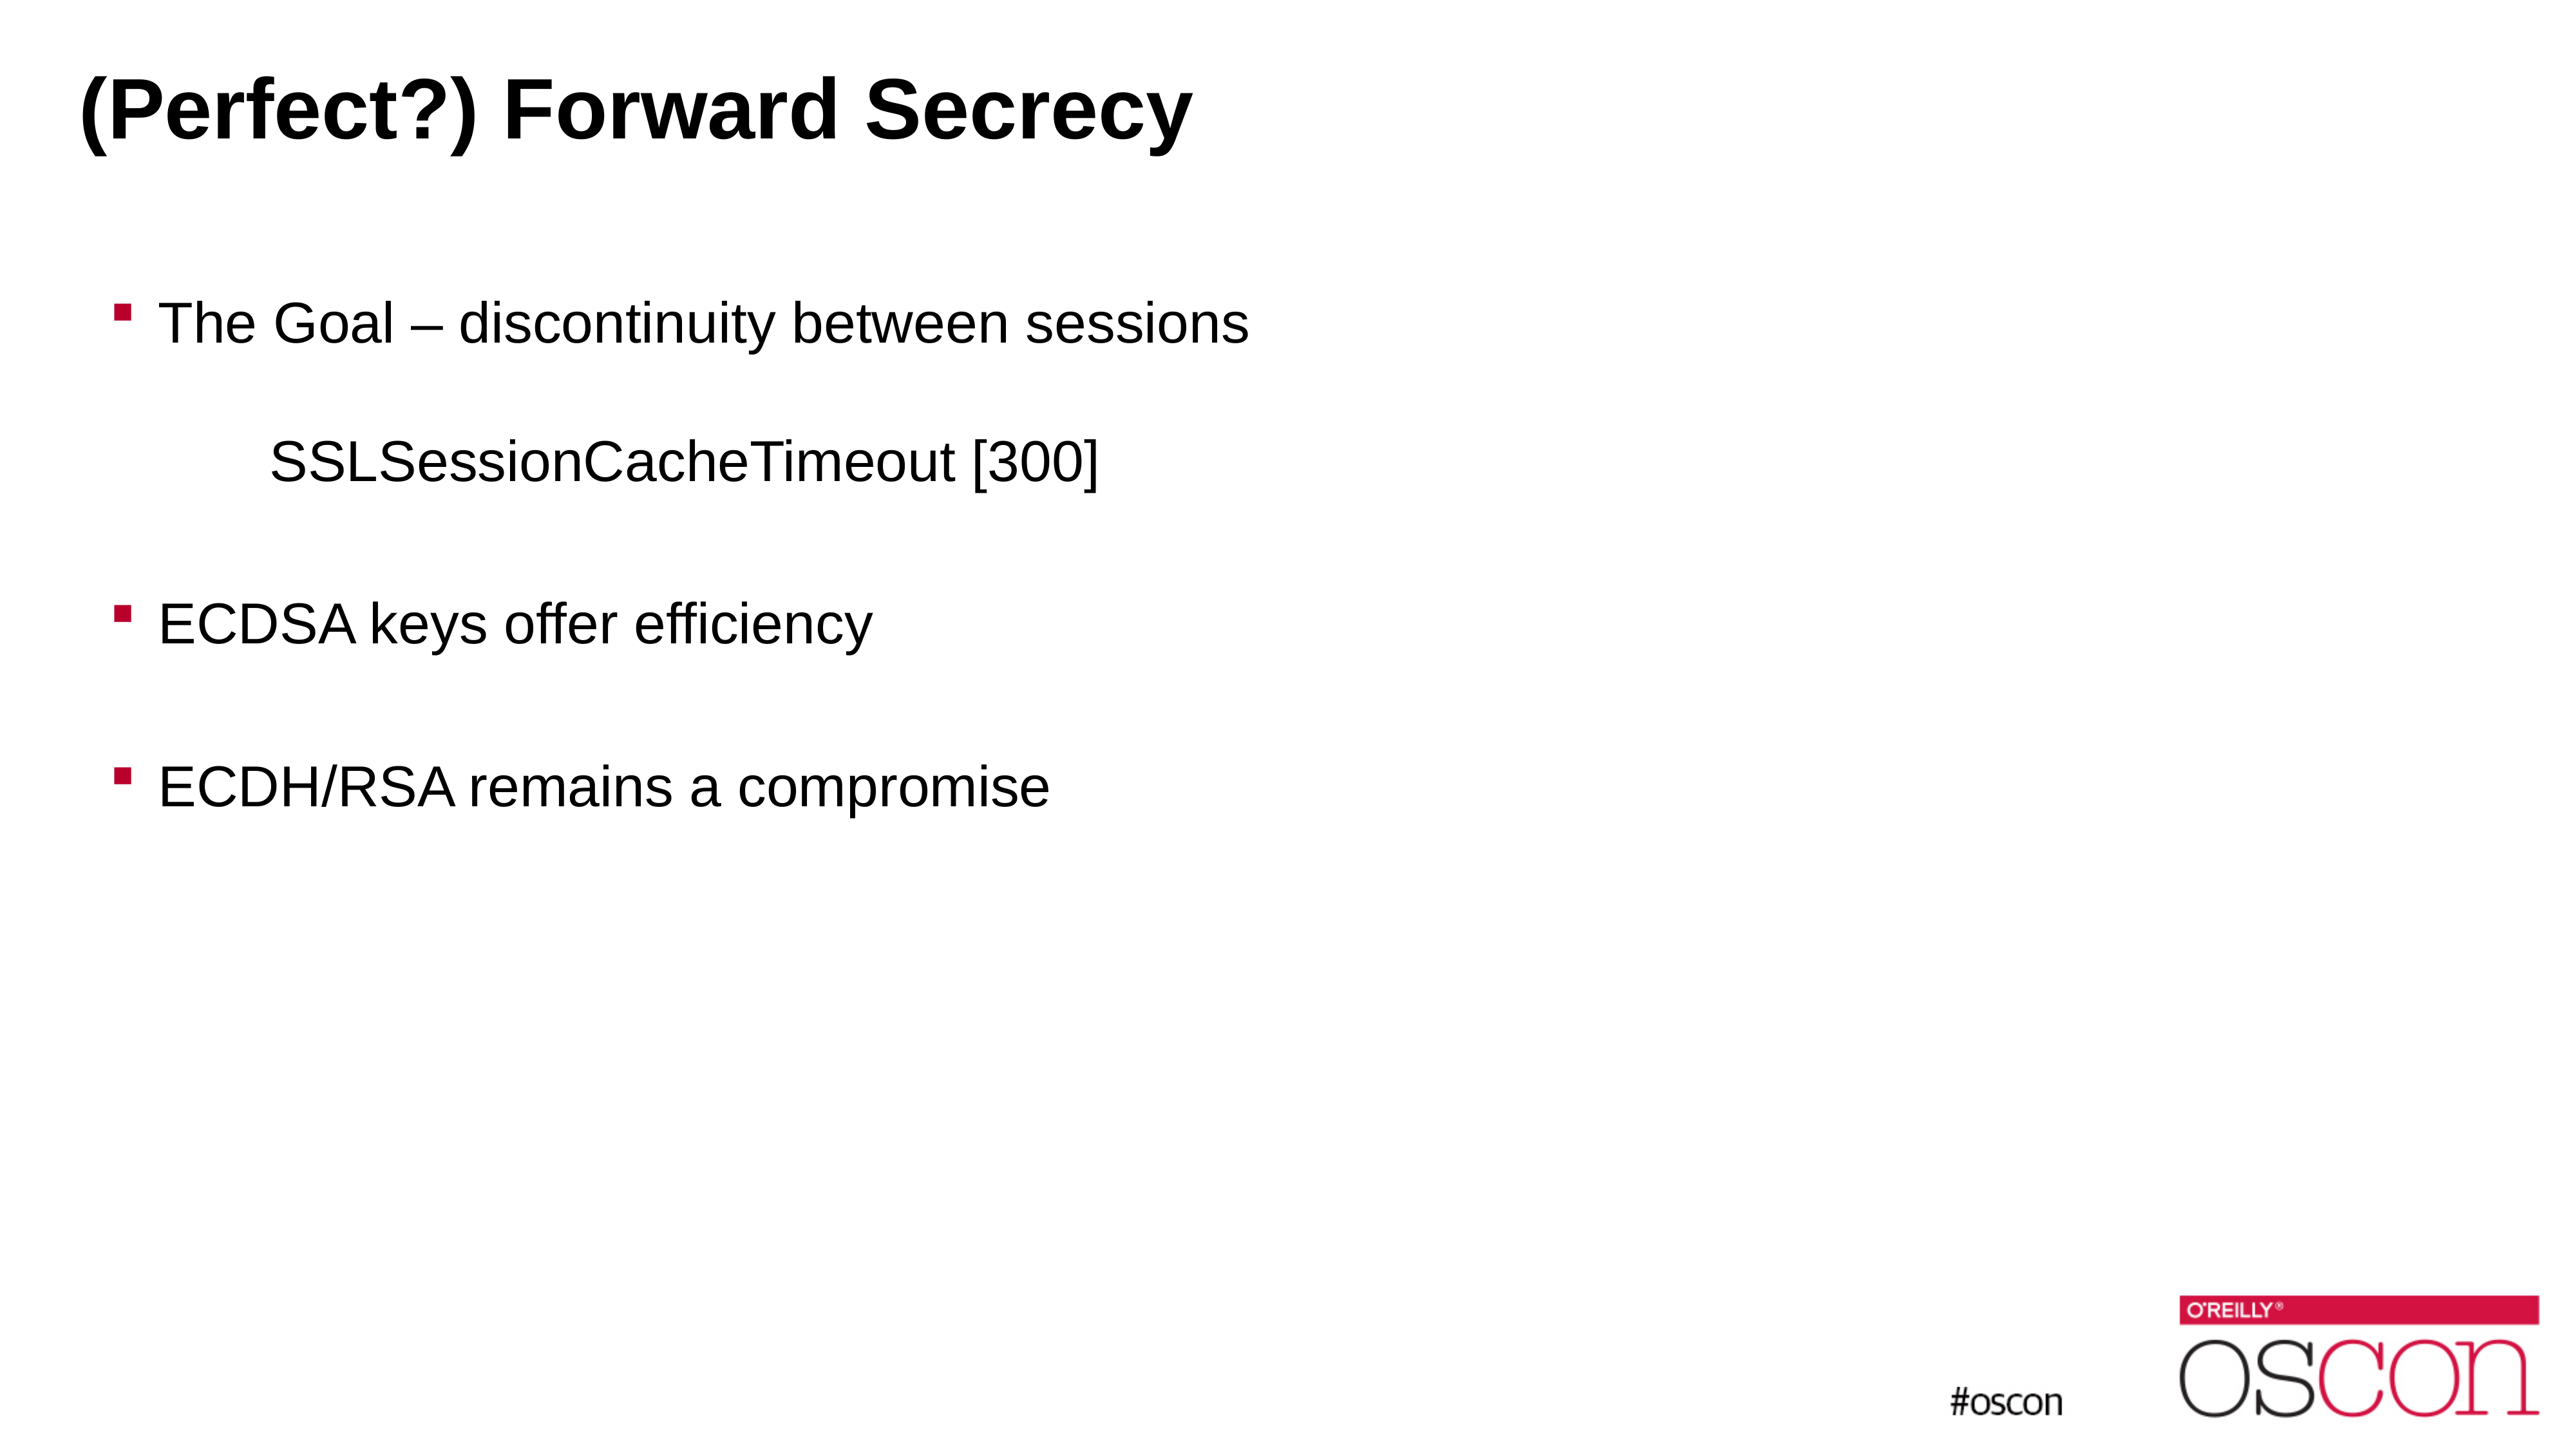

# (Perfect?) Forward Secrecy
The Goal – discontinuity between sessions
		SSLSessionCacheTimeout [300]
ECDSA keys offer efficiency
ECDH/RSA remains a compromise